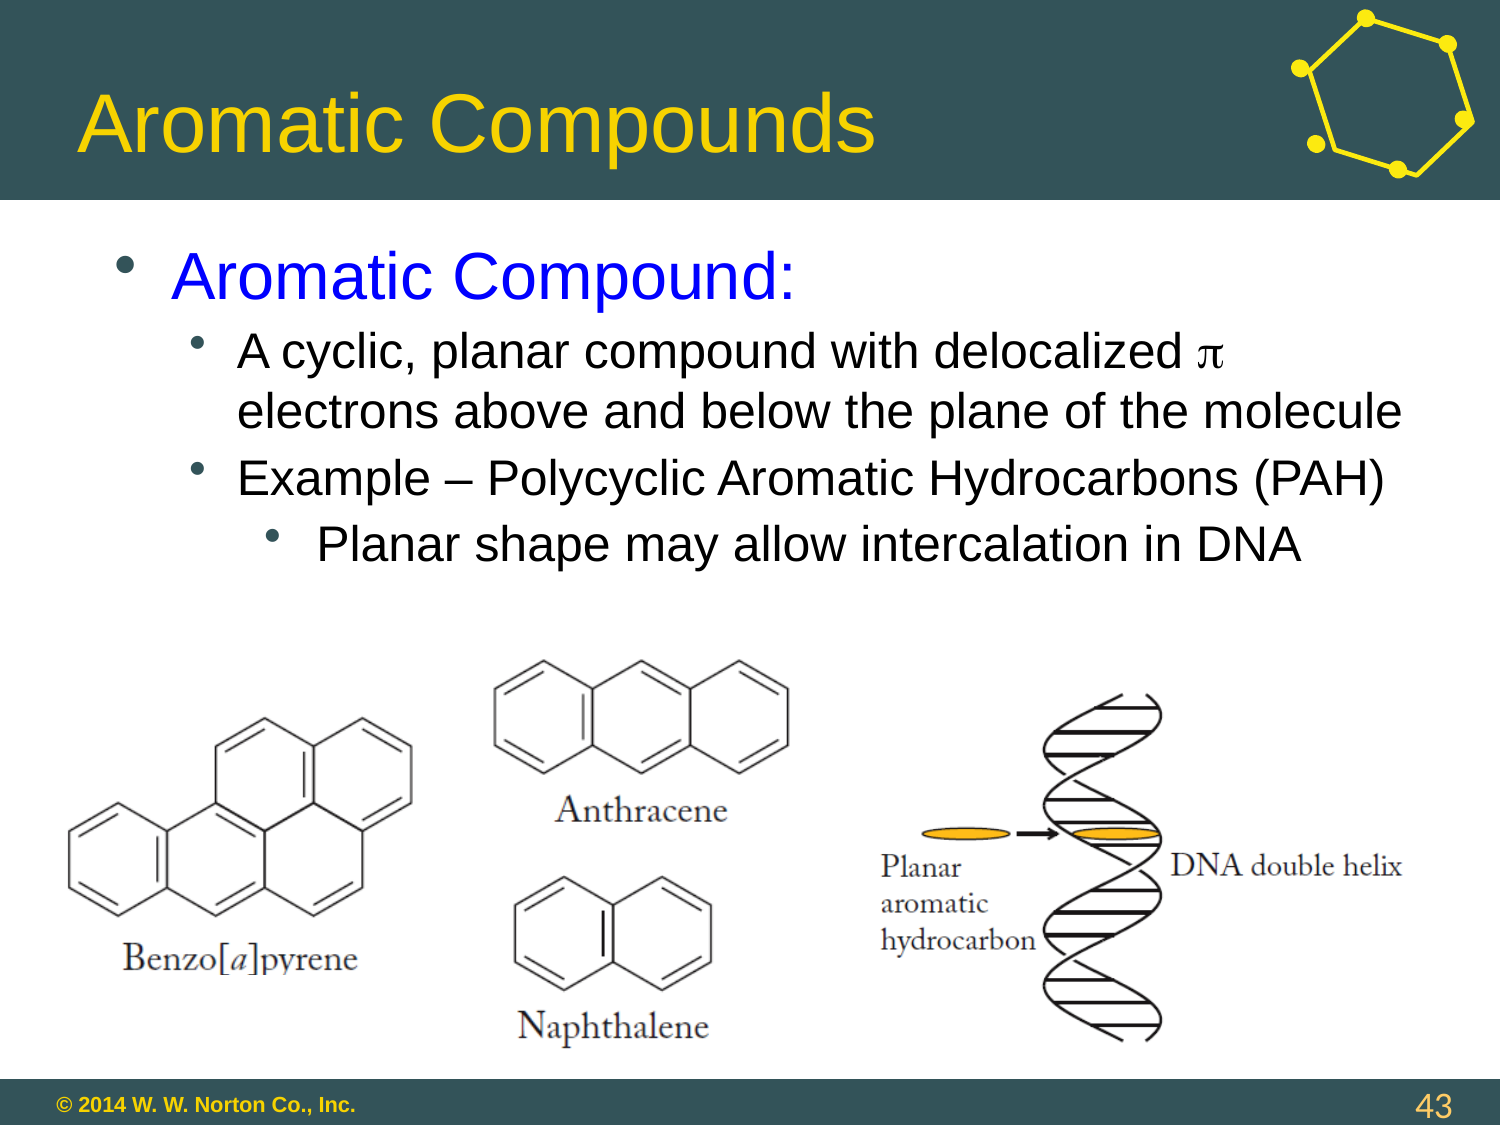

Aromatic Compounds
# Aromatic Compound:
A cyclic, planar compound with delocalized  electrons above and below the plane of the molecule
Example – Polycyclic Aromatic Hydrocarbons (PAH)
 Planar shape may allow intercalation in DNA